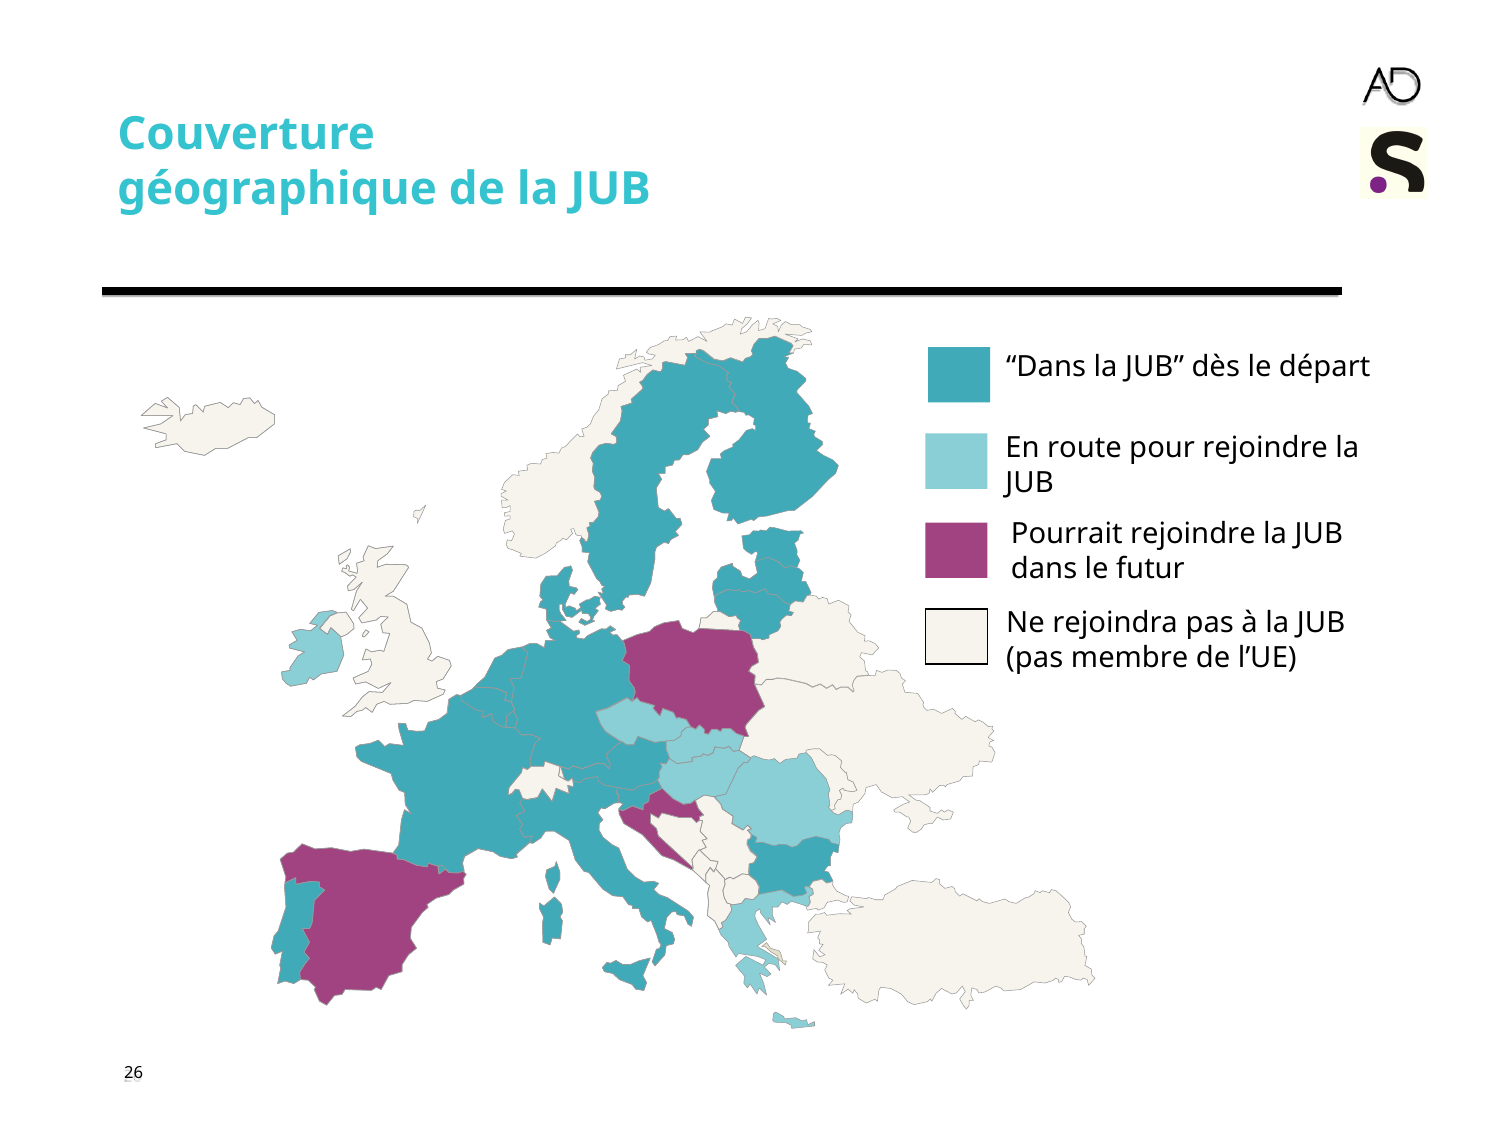

# Couverture géographique de la JUB
“Dans la JUB” dès le départ
En route pour rejoindre la JUB
Pourrait rejoindre la JUB dans le futur
Ne rejoindra pas à la JUB (pas membre de l’UE)